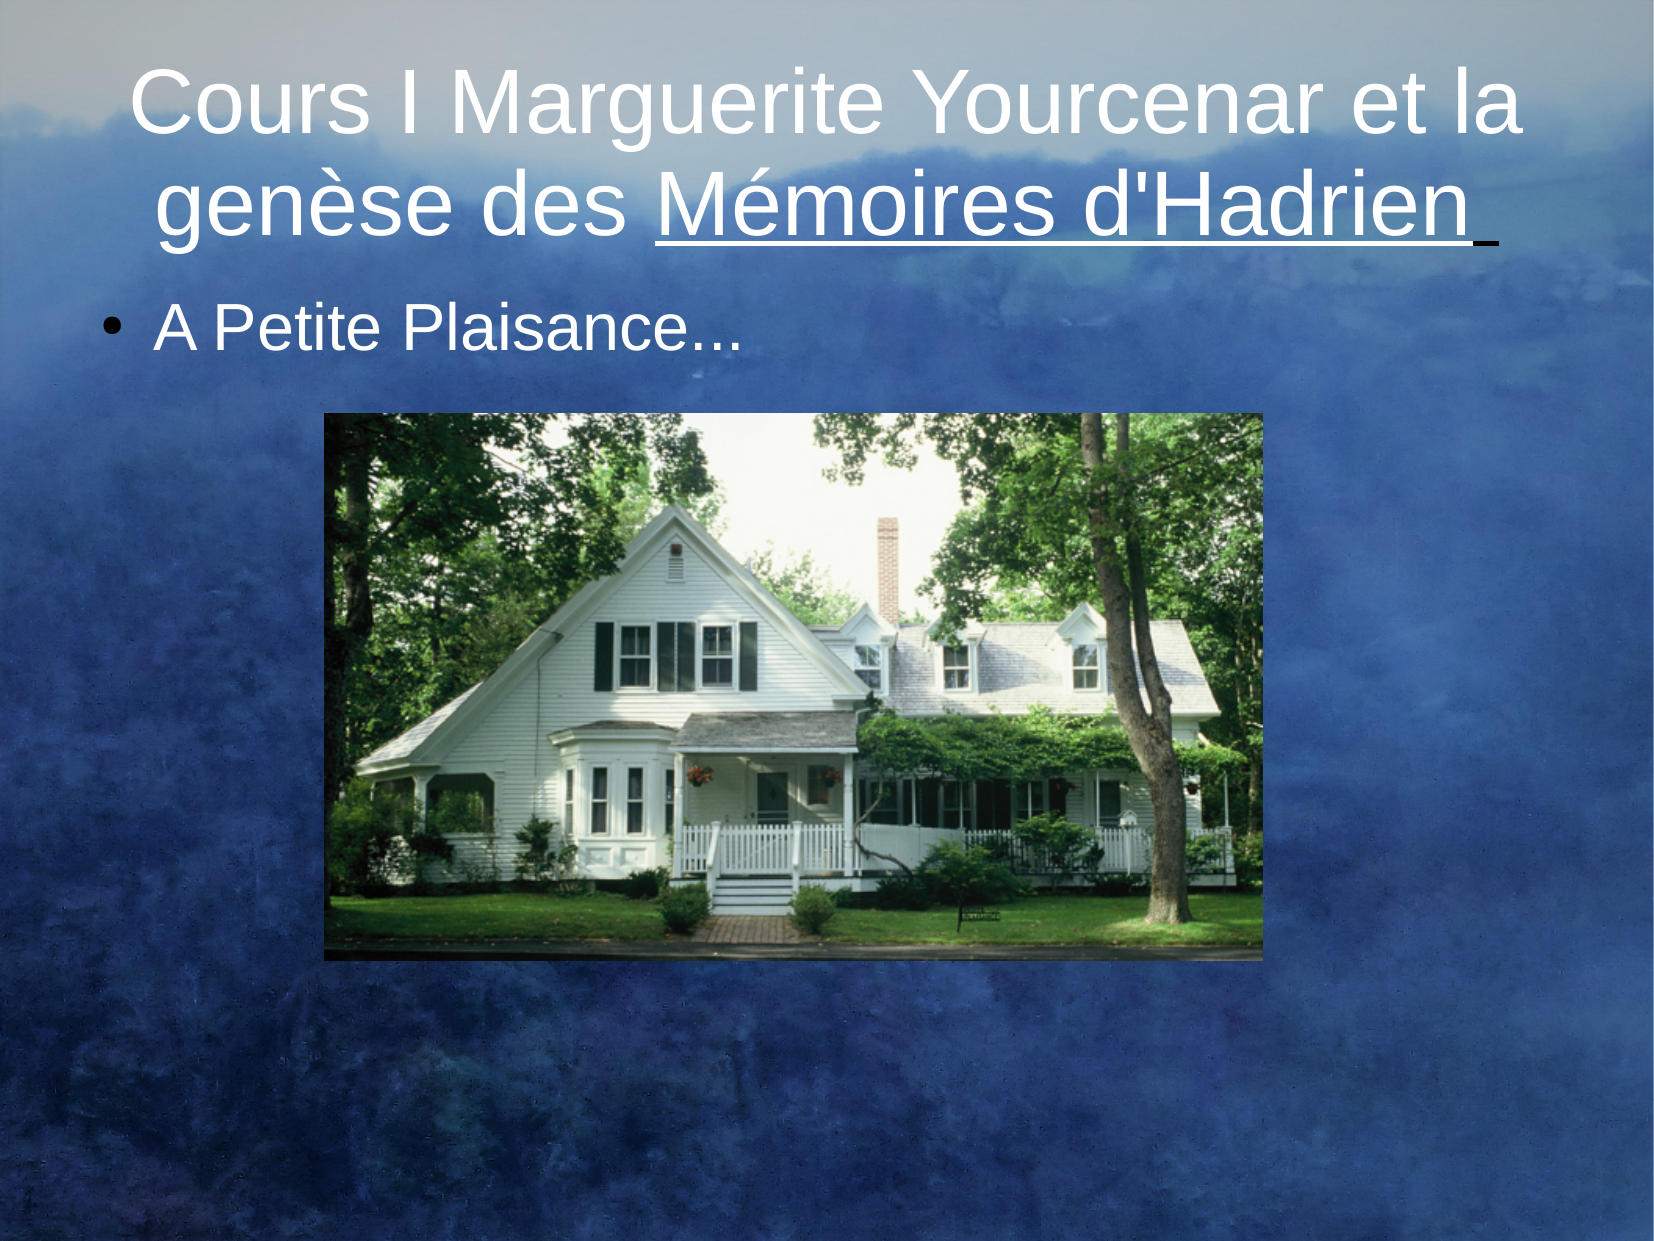

# Cours I Marguerite Yourcenar et la genèse des Mémoires d'Hadrien
A Petite Plaisance...